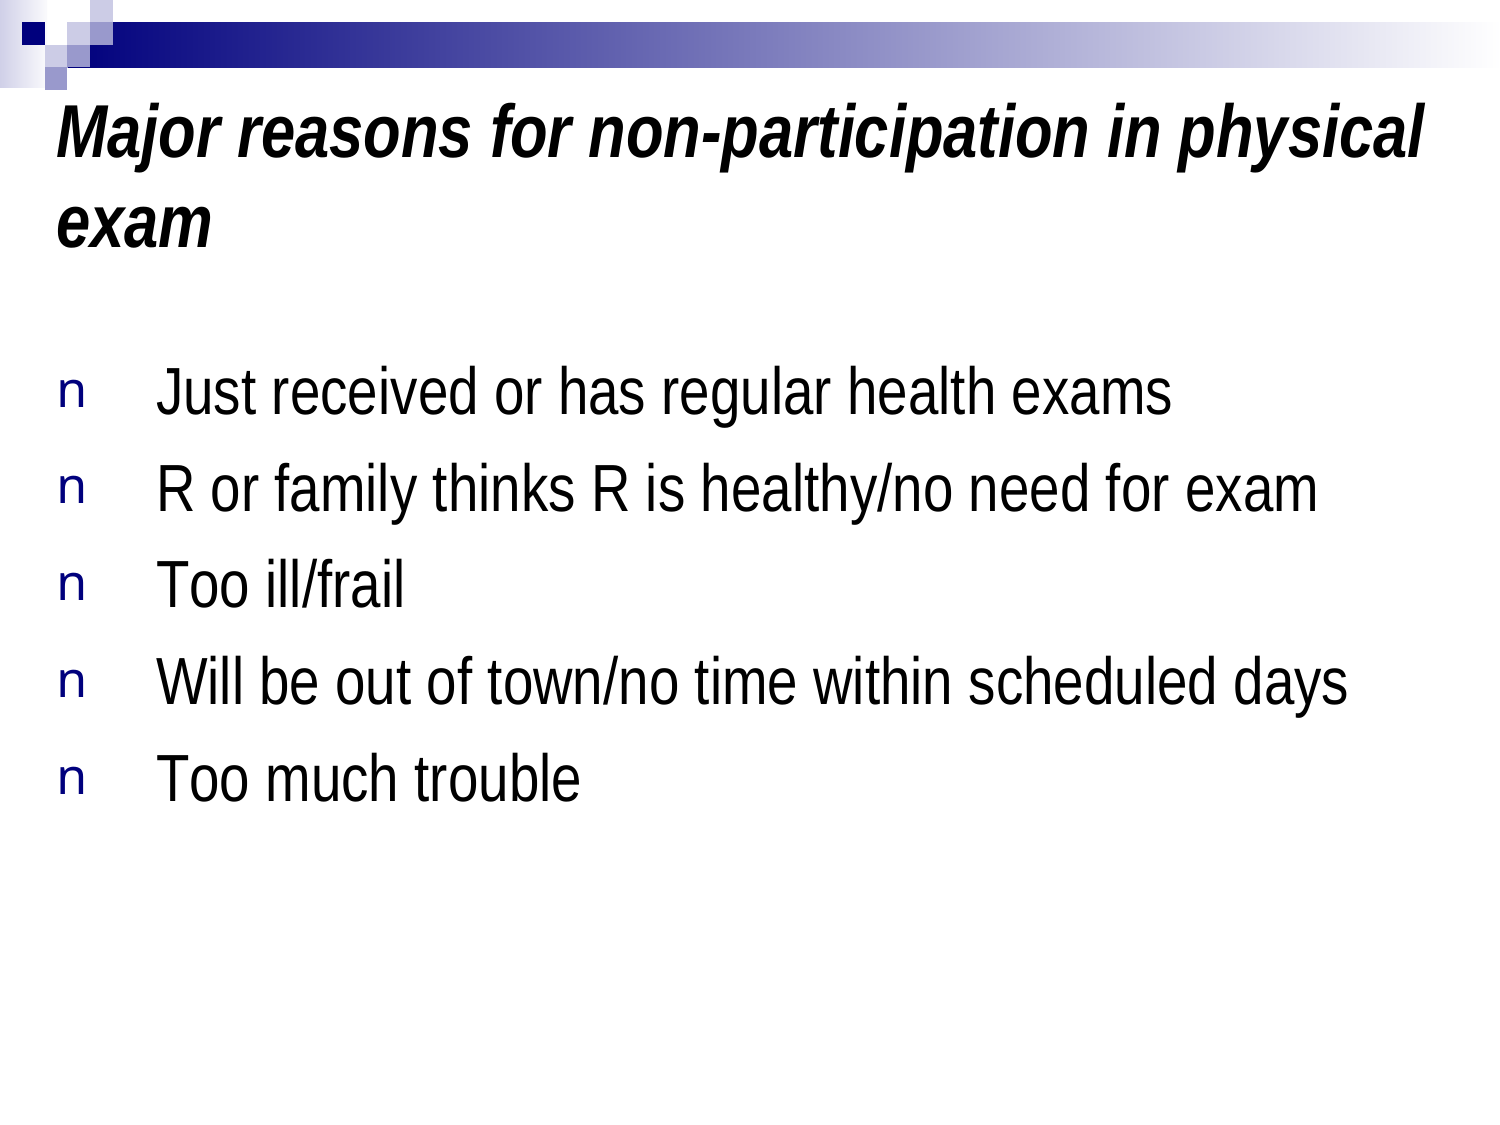

# Major reasons for non-participation in physical exam
Just received or has regular health exams
R or family thinks R is healthy/no need for exam
Too ill/frail
Will be out of town/no time within scheduled days
Too much trouble